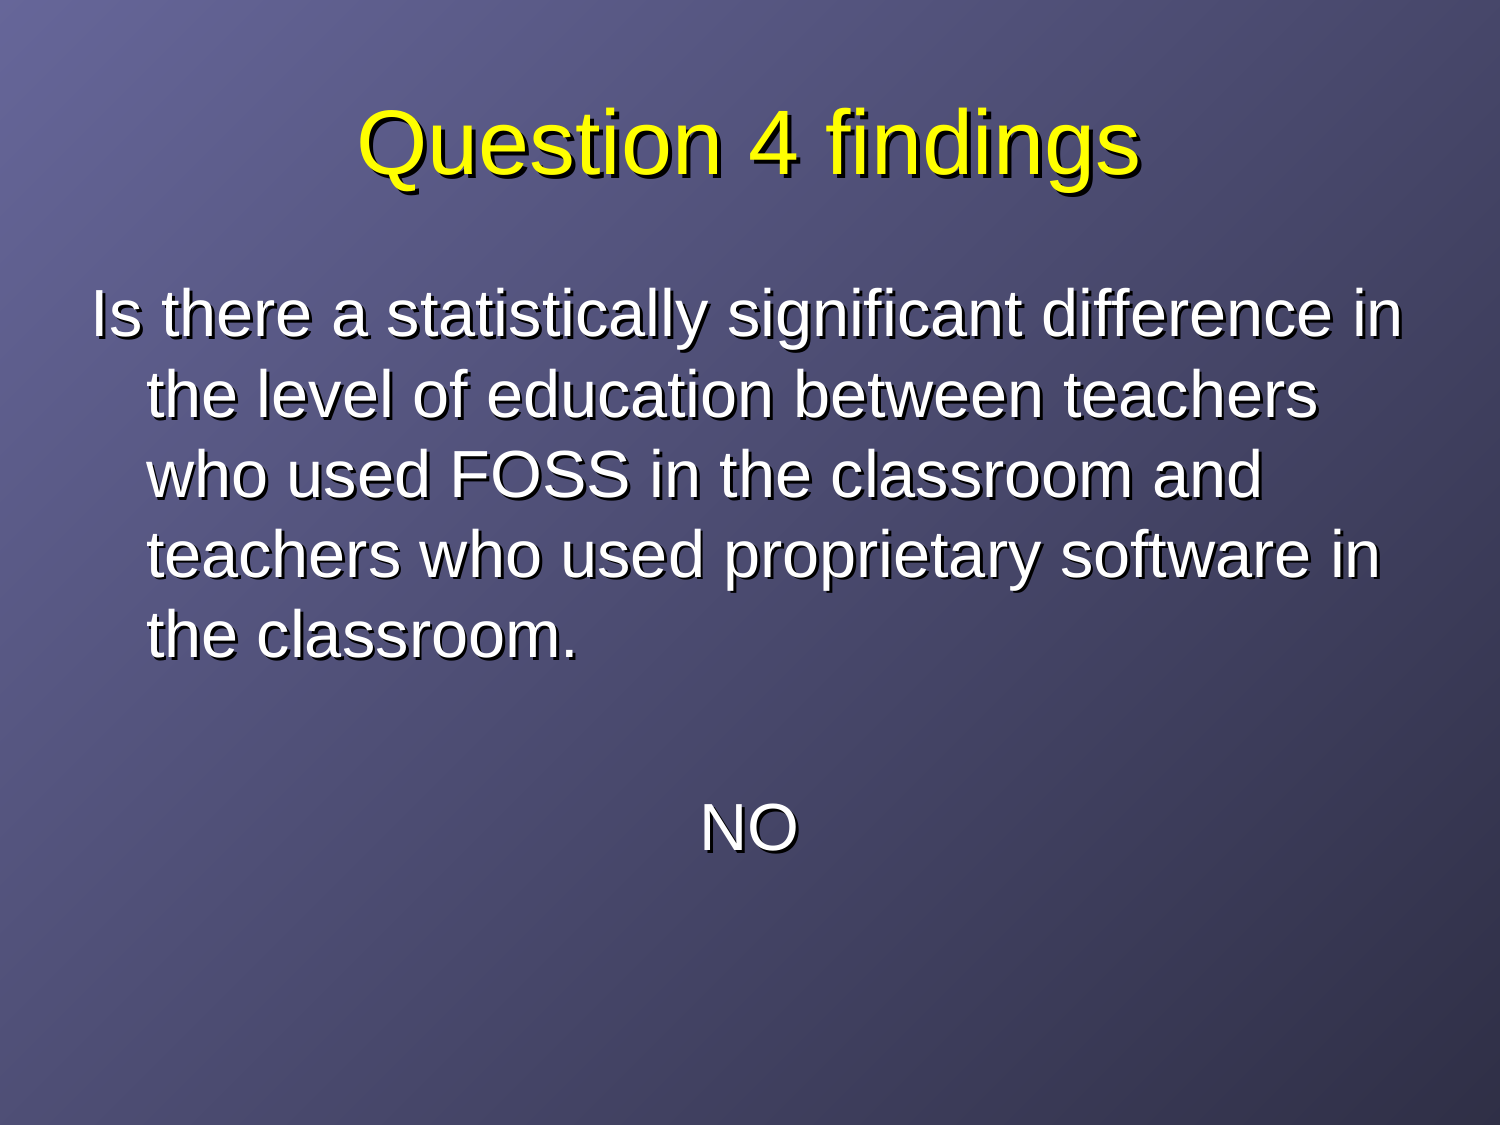

# Question 4 findings
Is there a statistically significant difference in the level of education between teachers who used FOSS in the classroom and teachers who used proprietary software in the classroom.
NO